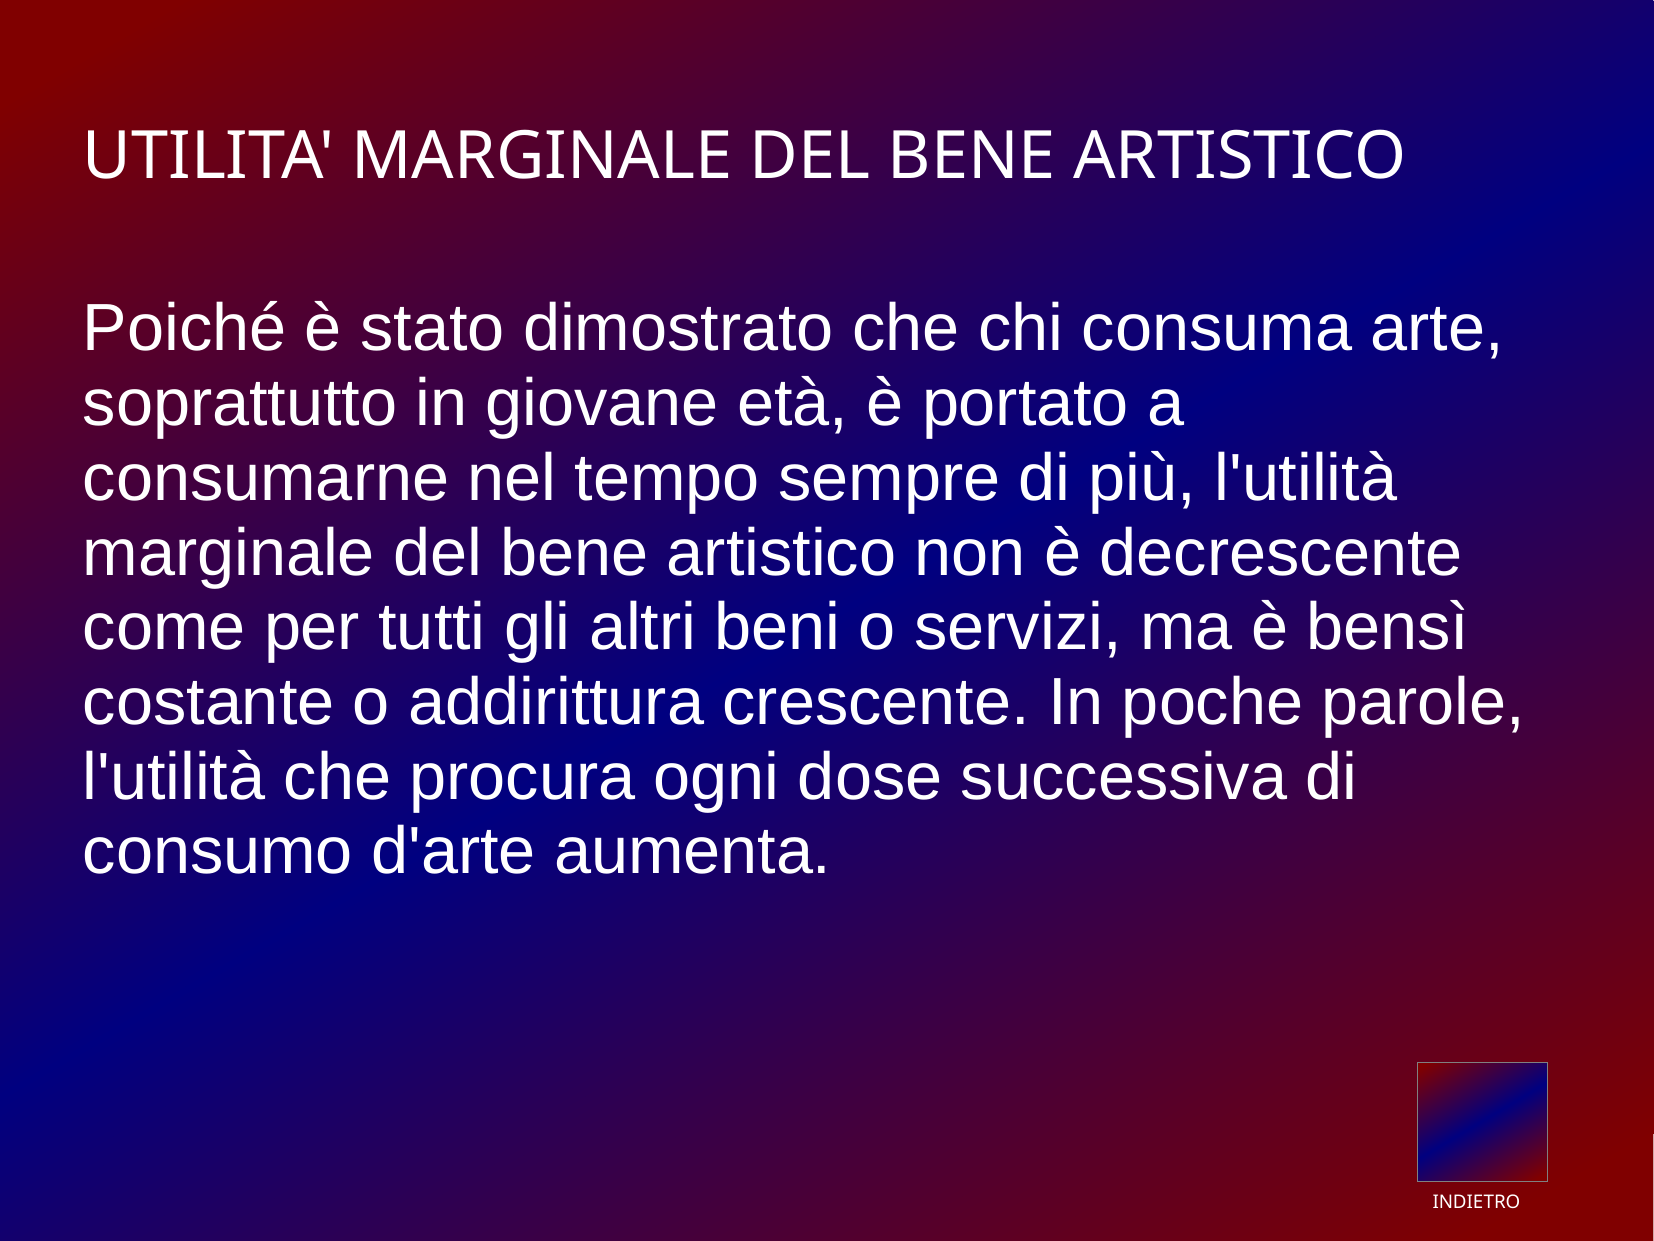

# UTILITA' MARGINALE DEL BENE ARTISTICO
Poiché è stato dimostrato che chi consuma arte, soprattutto in giovane età, è portato a consumarne nel tempo sempre di più, l'utilità marginale del bene artistico non è decrescente come per tutti gli altri beni o servizi, ma è bensì costante o addirittura crescente. In poche parole, l'utilità che procura ogni dose successiva di consumo d'arte aumenta.
INDIETRO